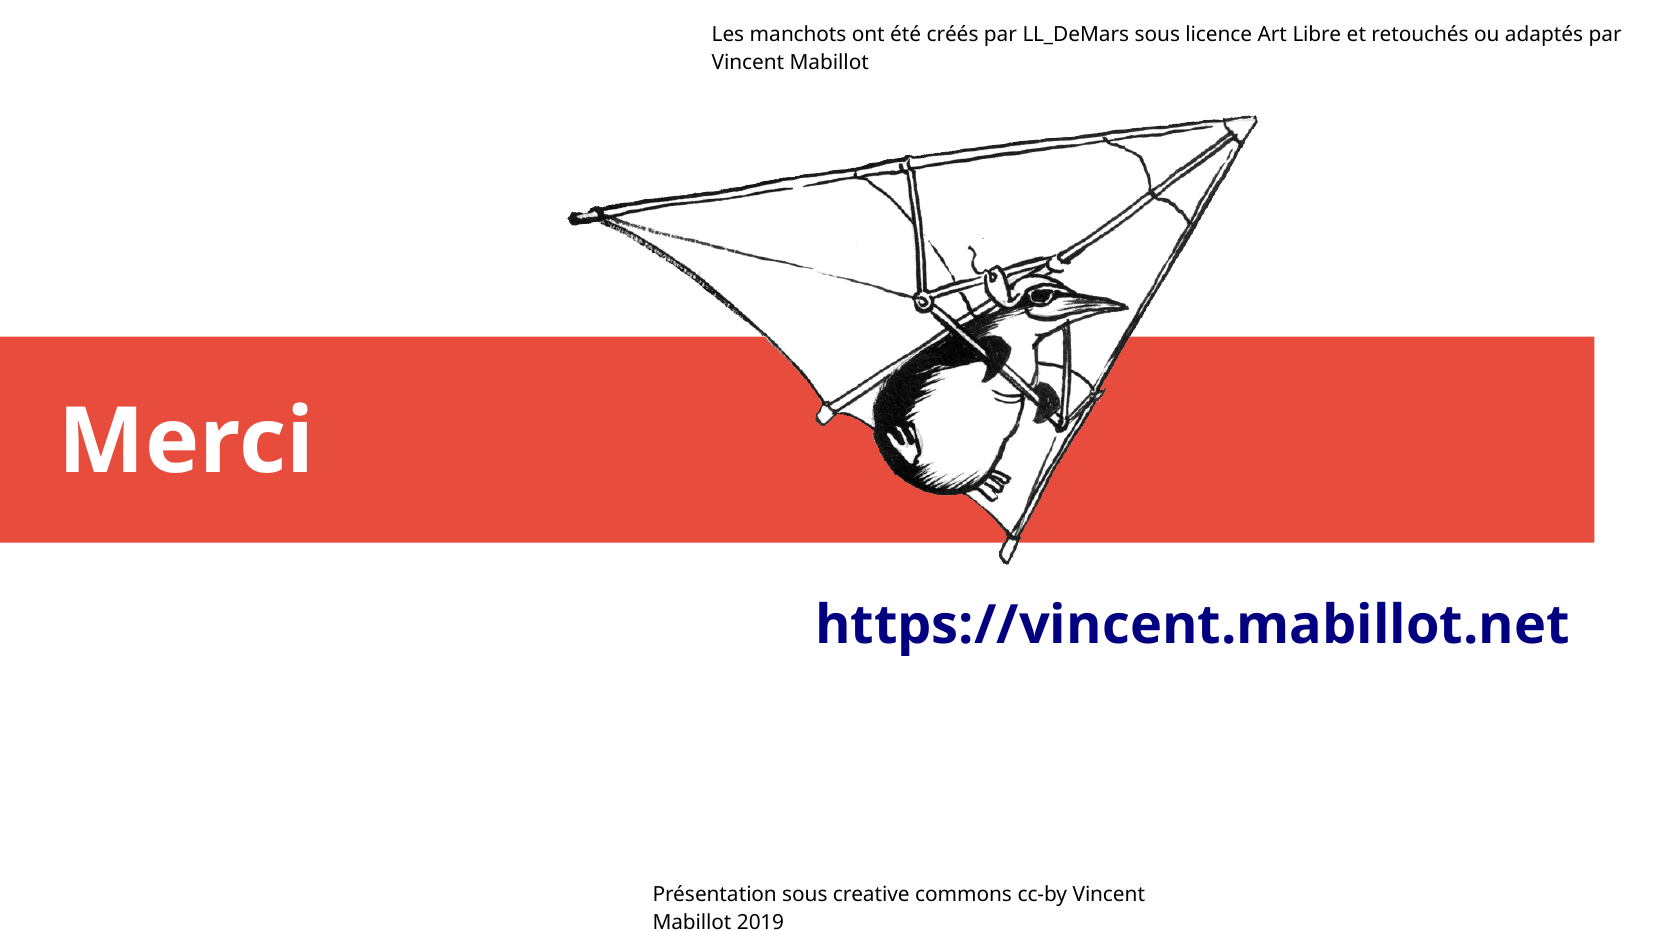

Les manchots ont été créés par LL_DeMars sous licence Art Libre et retouchés ou adaptés par Vincent Mabillot
# Merci
https://vincent.mabillot.net